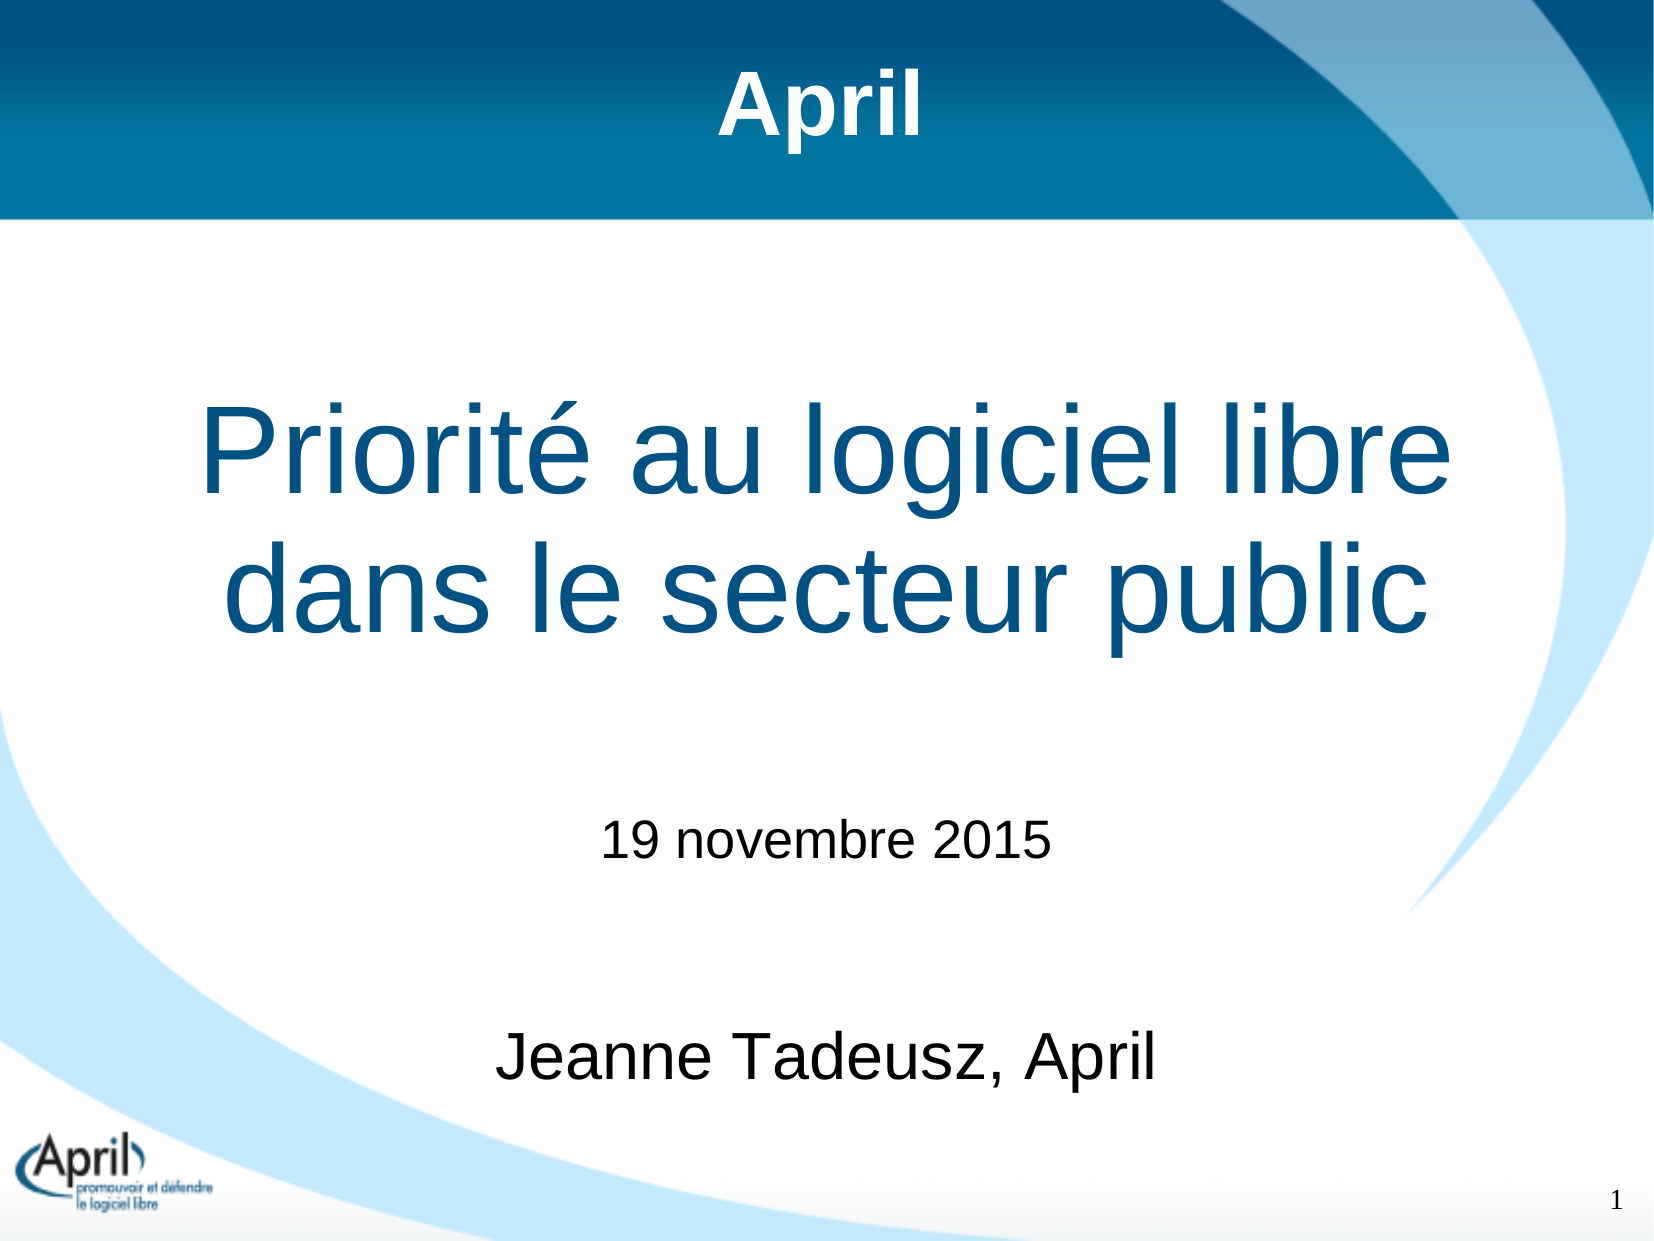

# April
Priorité au logiciel libre dans le secteur public
19 novembre 2015
Jeanne Tadeusz, April
1